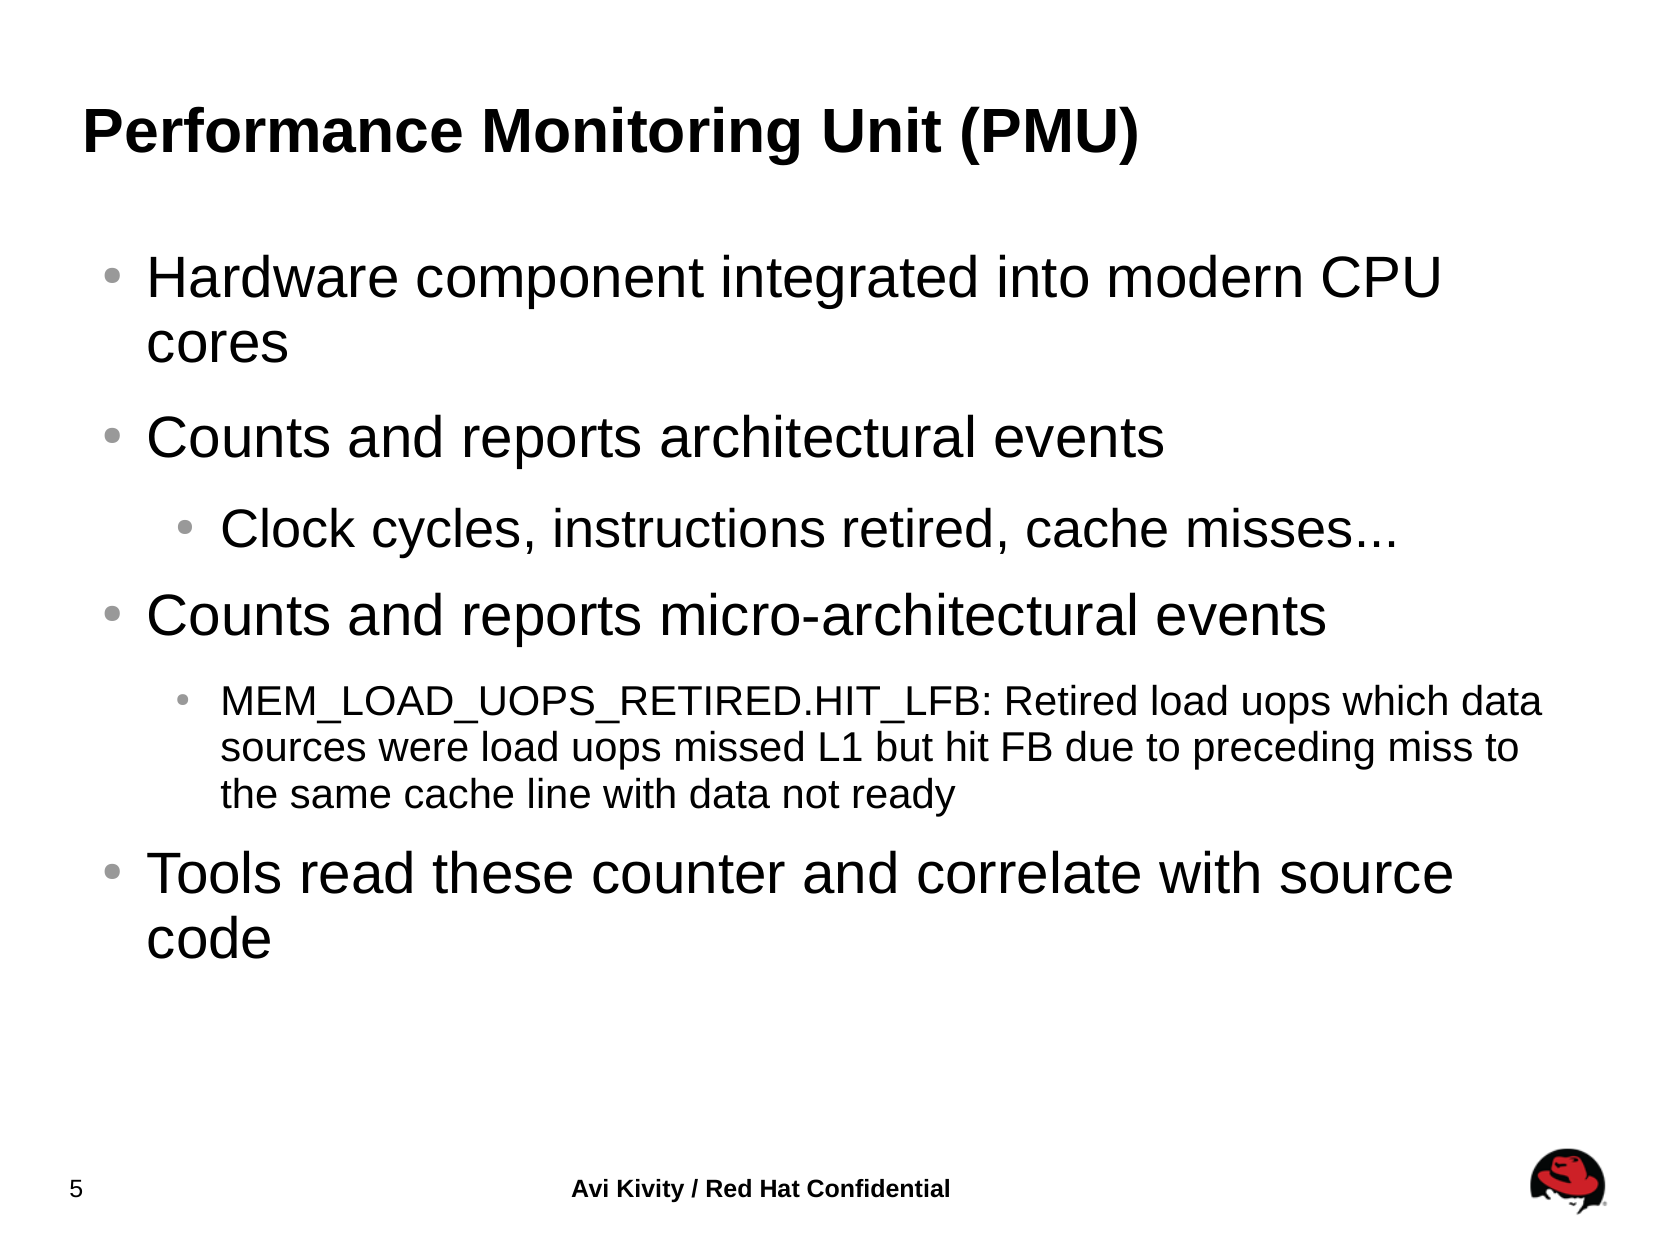

# Performance Monitoring Unit (PMU)
Hardware component integrated into modern CPU cores
Counts and reports architectural events
Clock cycles, instructions retired, cache misses...
Counts and reports micro-architectural events
MEM_LOAD_UOPS_RETIRED.HIT_LFB: Retired load uops which data sources were load uops missed L1 but hit FB due to preceding miss to the same cache line with data not ready
Tools read these counter and correlate with source code